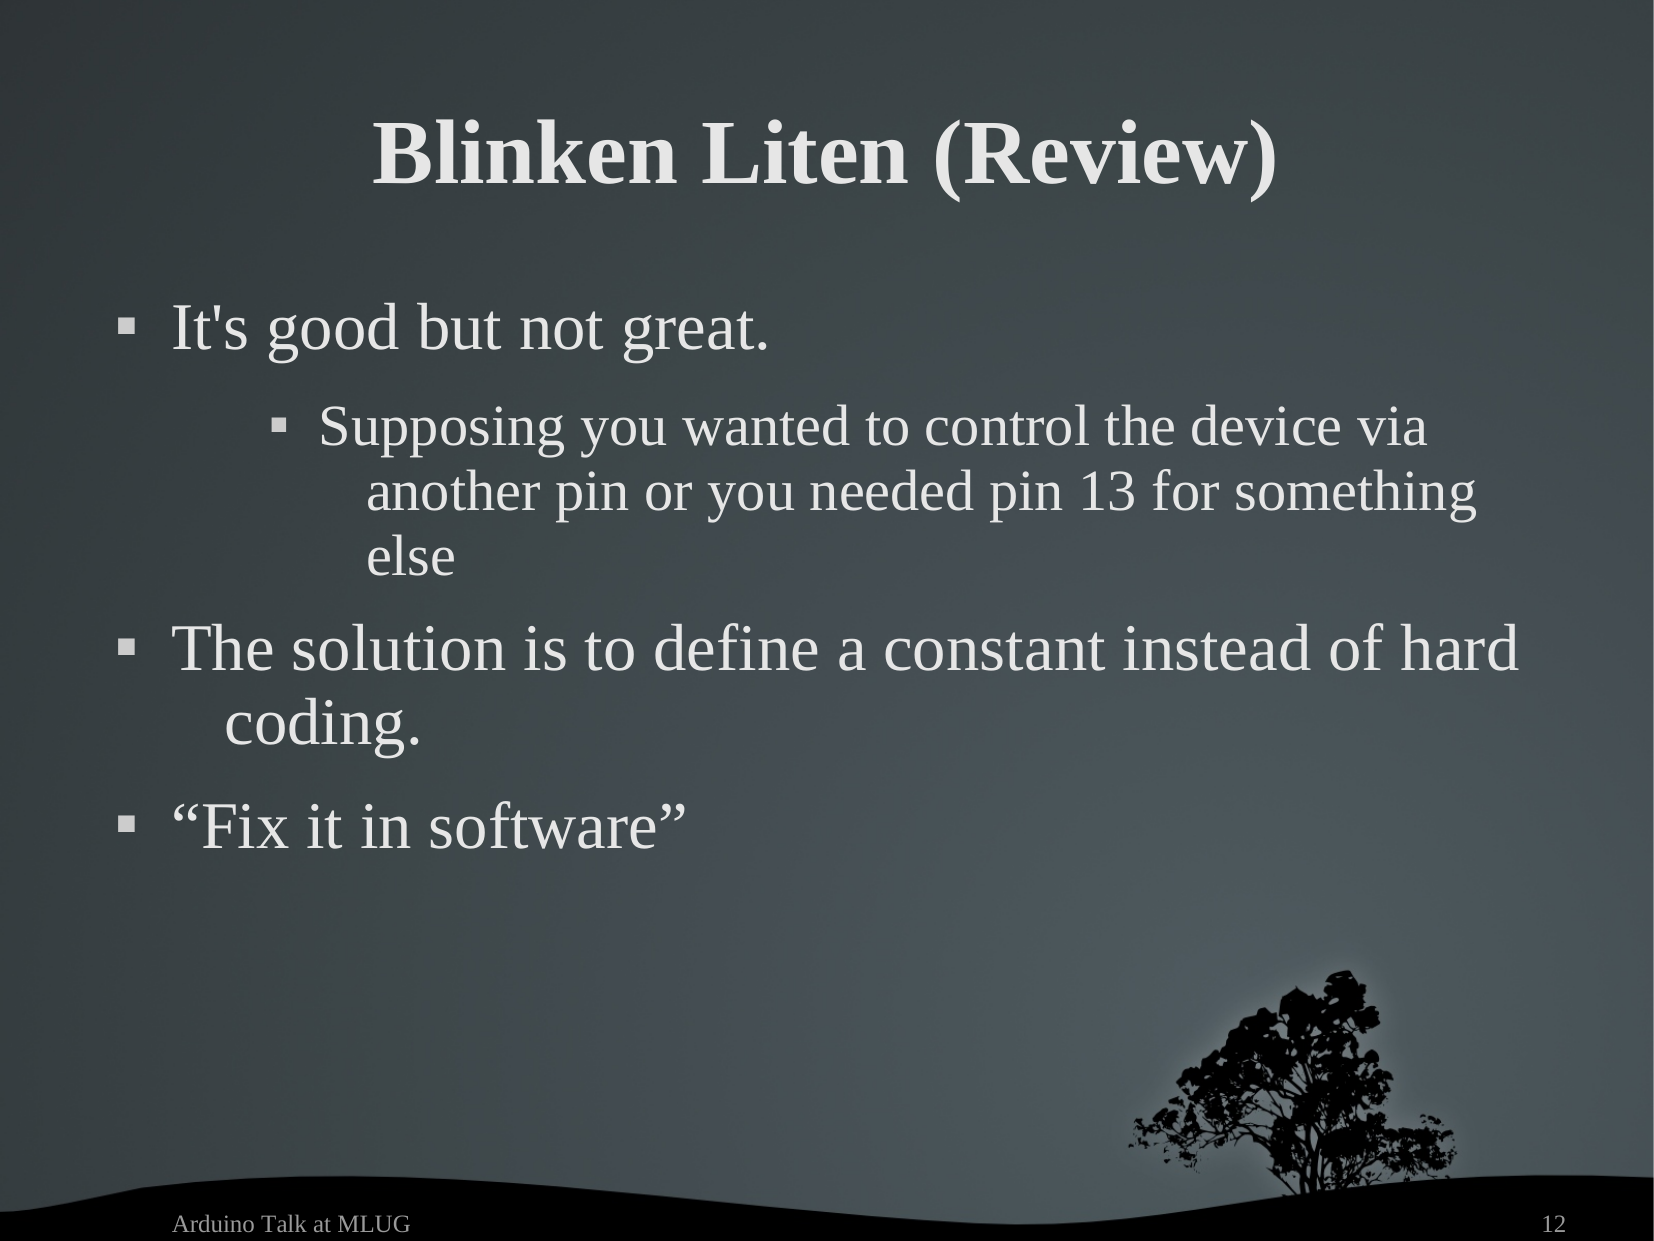

# Blinken Liten (Review)
It's good but not great.
Supposing you wanted to control the device via another pin or you needed pin 13 for something else
The solution is to define a constant instead of hard coding.
“Fix it in software”
Arduino Talk at MLUG
12